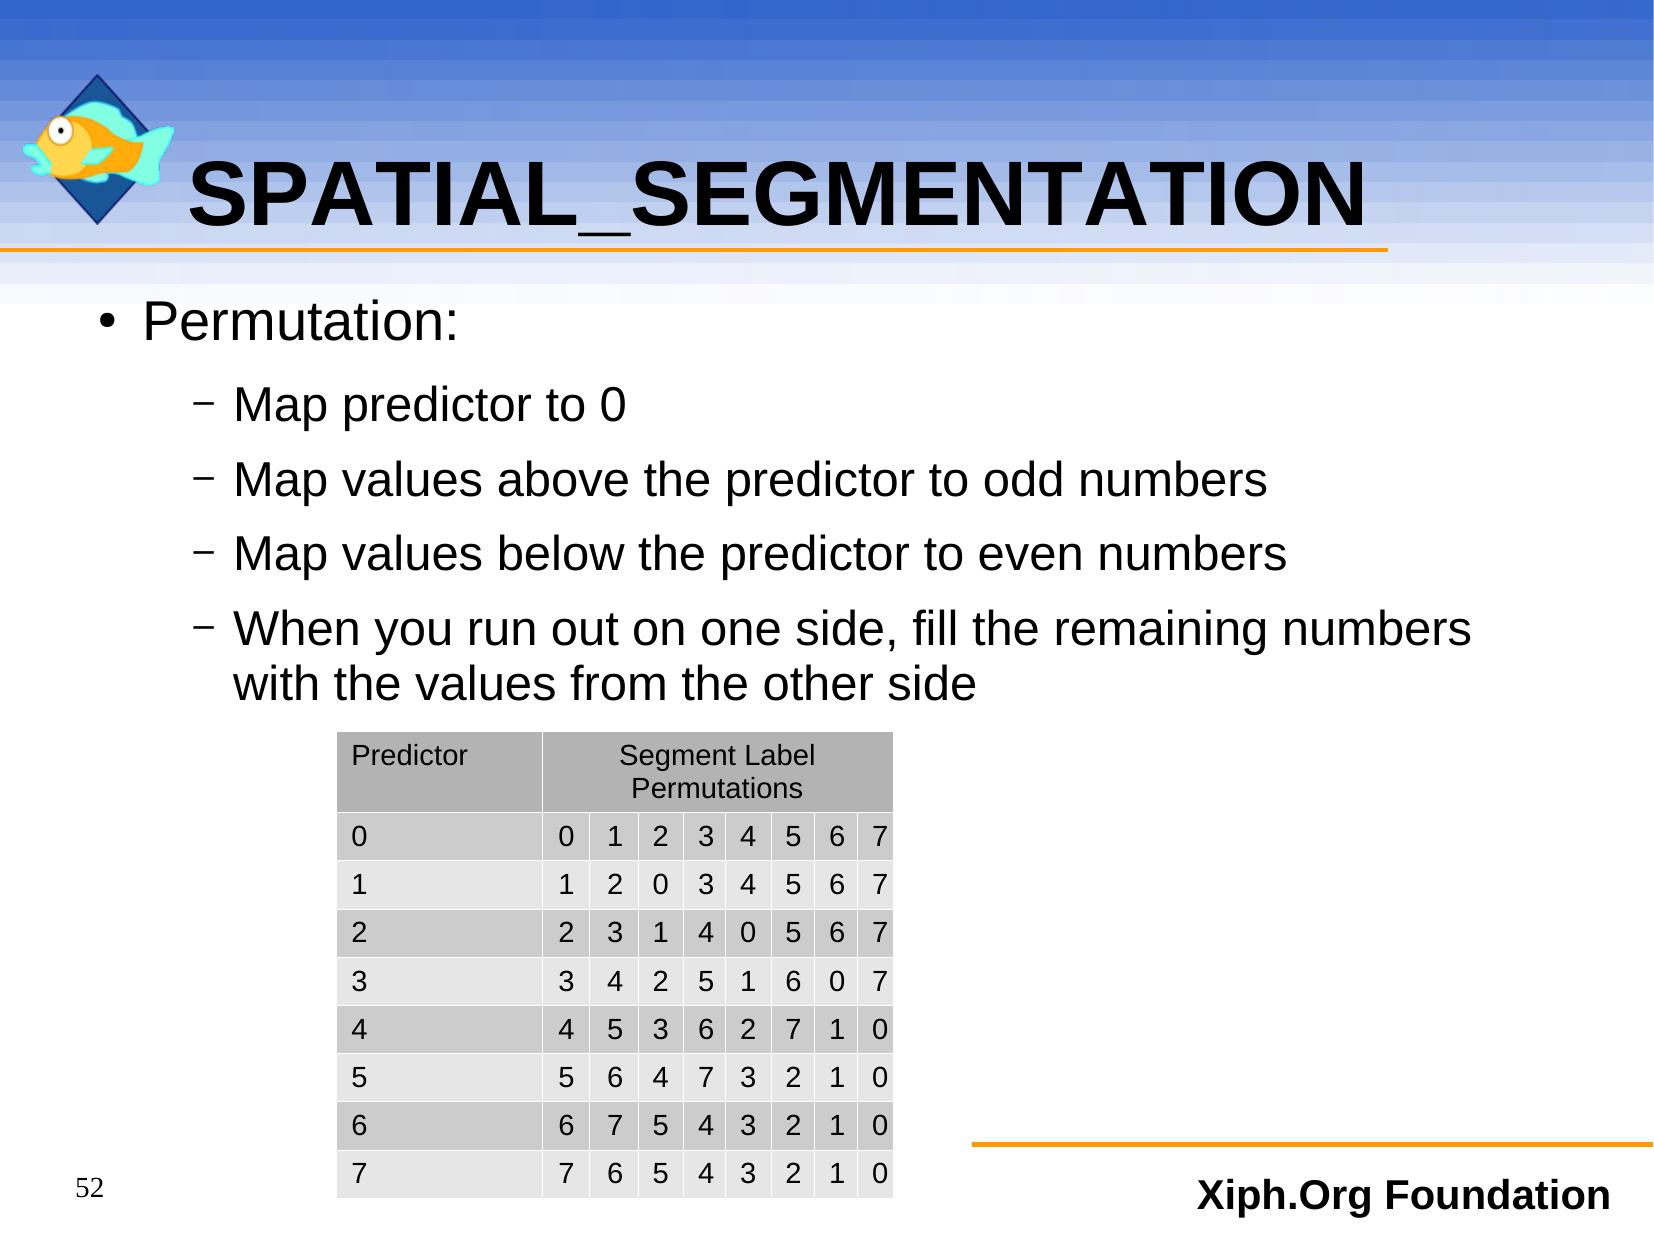

# SPATIAL_SEGMENTATION
Permutation:
Map predictor to 0
Map values above the predictor to odd numbers
Map values below the predictor to even numbers
When you run out on one side, fill the remaining numbers with the values from the other side
| Predictor | Segment Label Permutations | | | | | | | |
| --- | --- | --- | --- | --- | --- | --- | --- | --- |
| 0 | 0 | 1 | 2 | 3 | 4 | 5 | 6 | 7 |
| 1 | 1 | 2 | 0 | 3 | 4 | 5 | 6 | 7 |
| 2 | 2 | 3 | 1 | 4 | 0 | 5 | 6 | 7 |
| 3 | 3 | 4 | 2 | 5 | 1 | 6 | 0 | 7 |
| 4 | 4 | 5 | 3 | 6 | 2 | 7 | 1 | 0 |
| 5 | 5 | 6 | 4 | 7 | 3 | 2 | 1 | 0 |
| 6 | 6 | 7 | 5 | 4 | 3 | 2 | 1 | 0 |
| 7 | 7 | 6 | 5 | 4 | 3 | 2 | 1 | 0 |
52